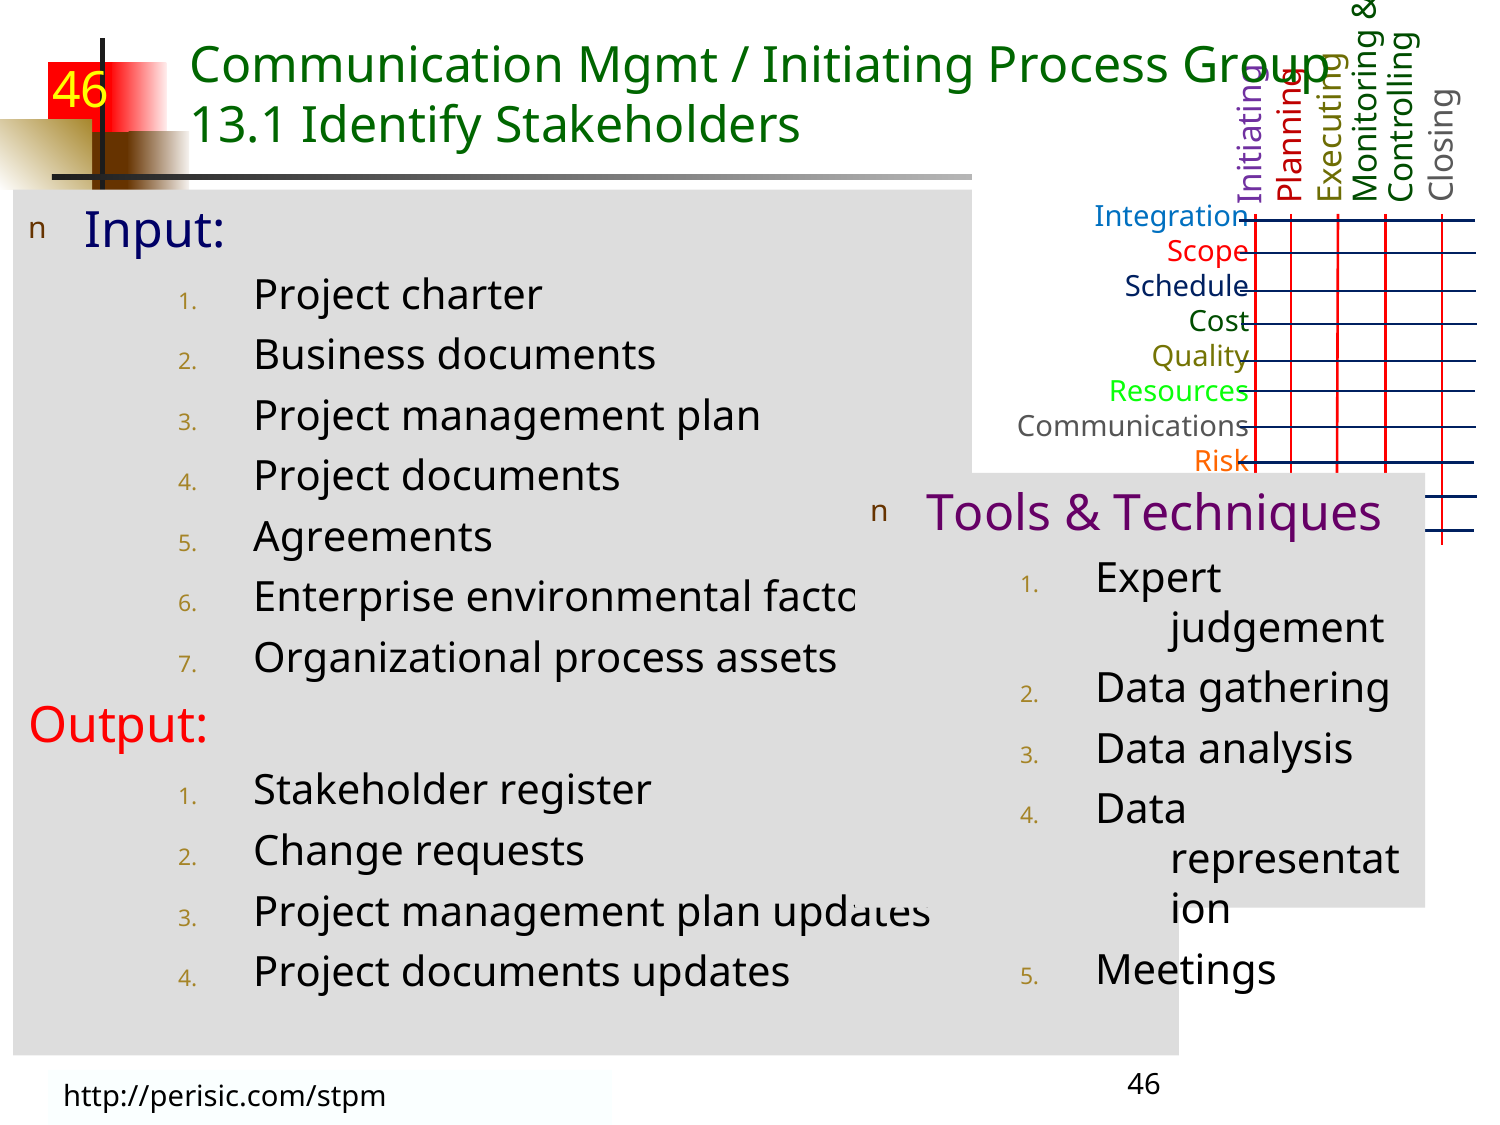

Initiating
Planning
Executing
Monitoring &
Controlling
Closing
Integration
Scope
Schedule
Cost
Quality
Resources
Communications
Risk
Procurement
Stakeholders
Communication Mgmt / Initiating Process Group
13.1 Identify Stakeholders
# Input:
Project charter
Business documents
Project management plan
Project documents
Agreements
Enterprise environmental factors
Organizational process assets
Output:
Stakeholder register
Change requests
Project management plan updates
Project documents updates
Tools & Techniques
Expert judgement
Data gathering
Data analysis
Data representation
Meetings
http://perisic.com/stpm